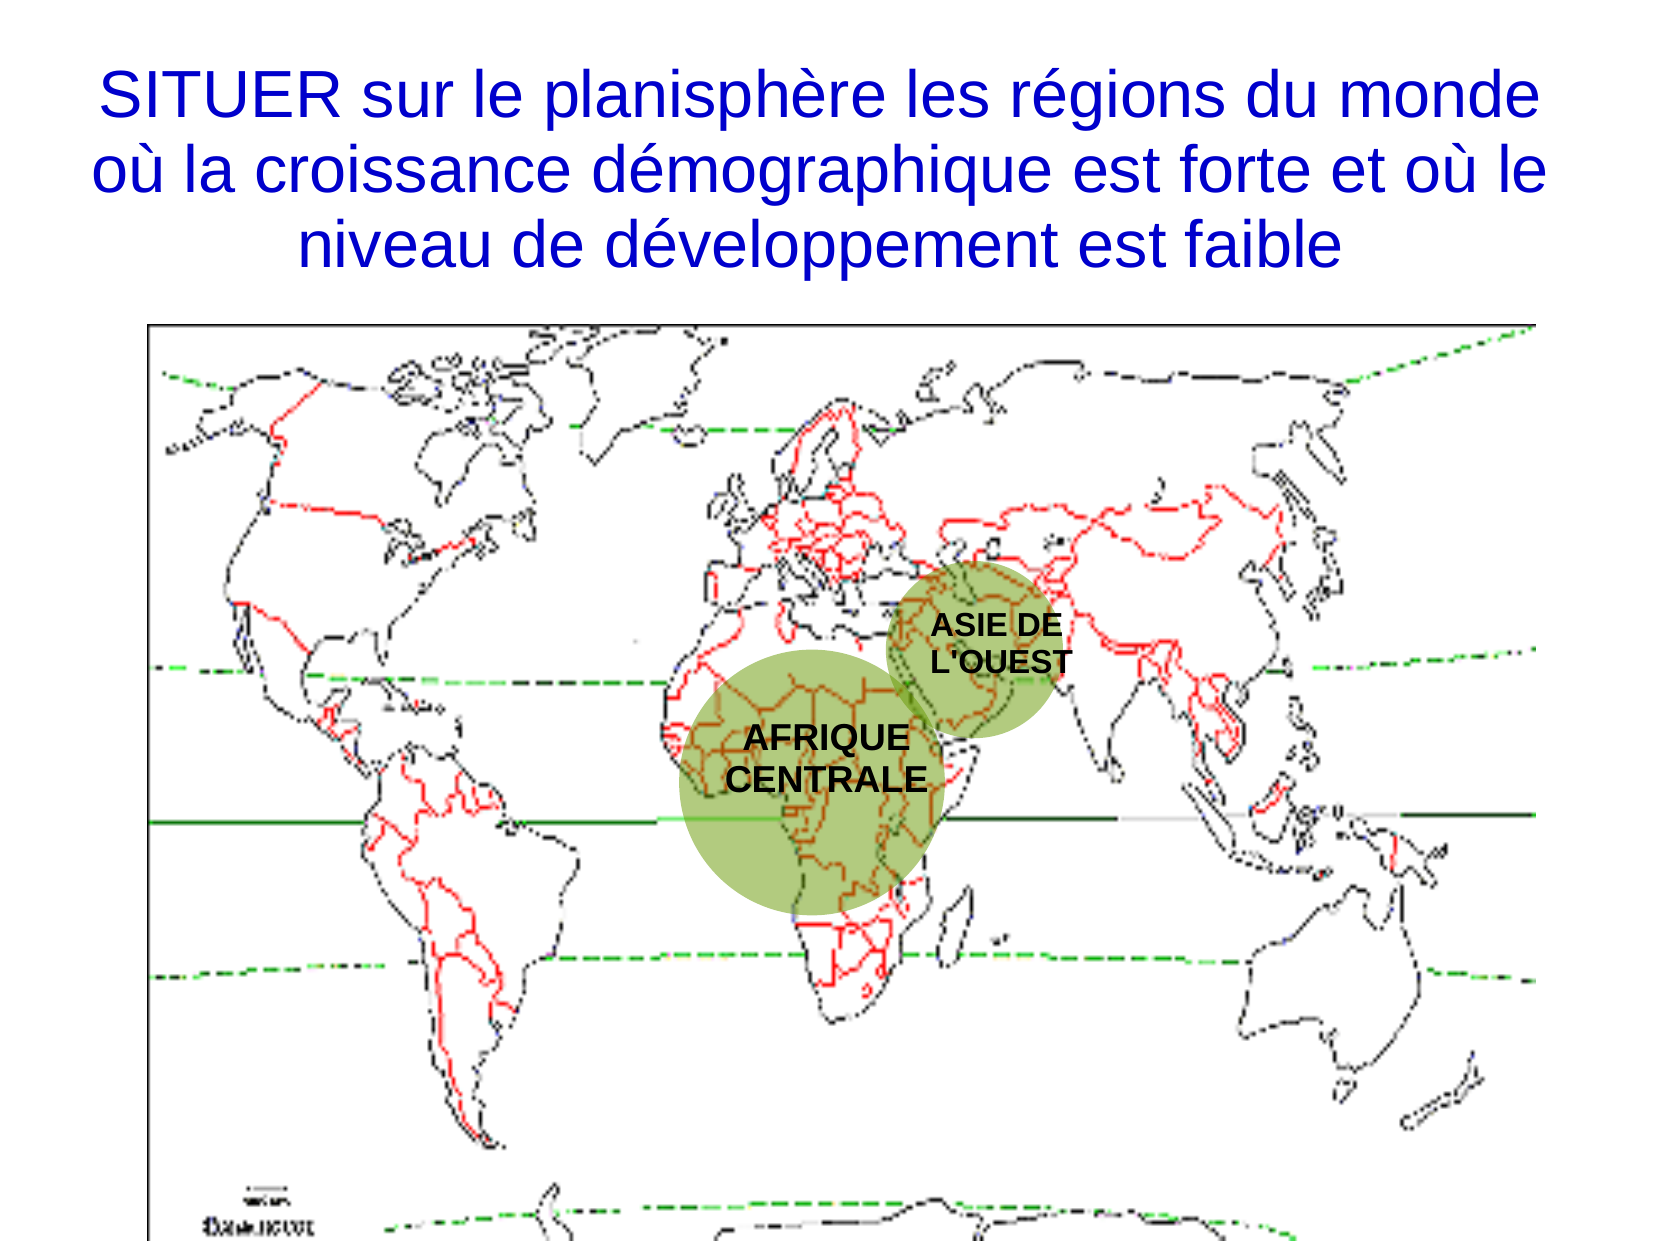

# SITUER sur le planisphère les régions du monde où la croissance démographique est forte et où le niveau de développement est faible
ASIE DE
L'OUEST
AFRIQUE
CENTRALE